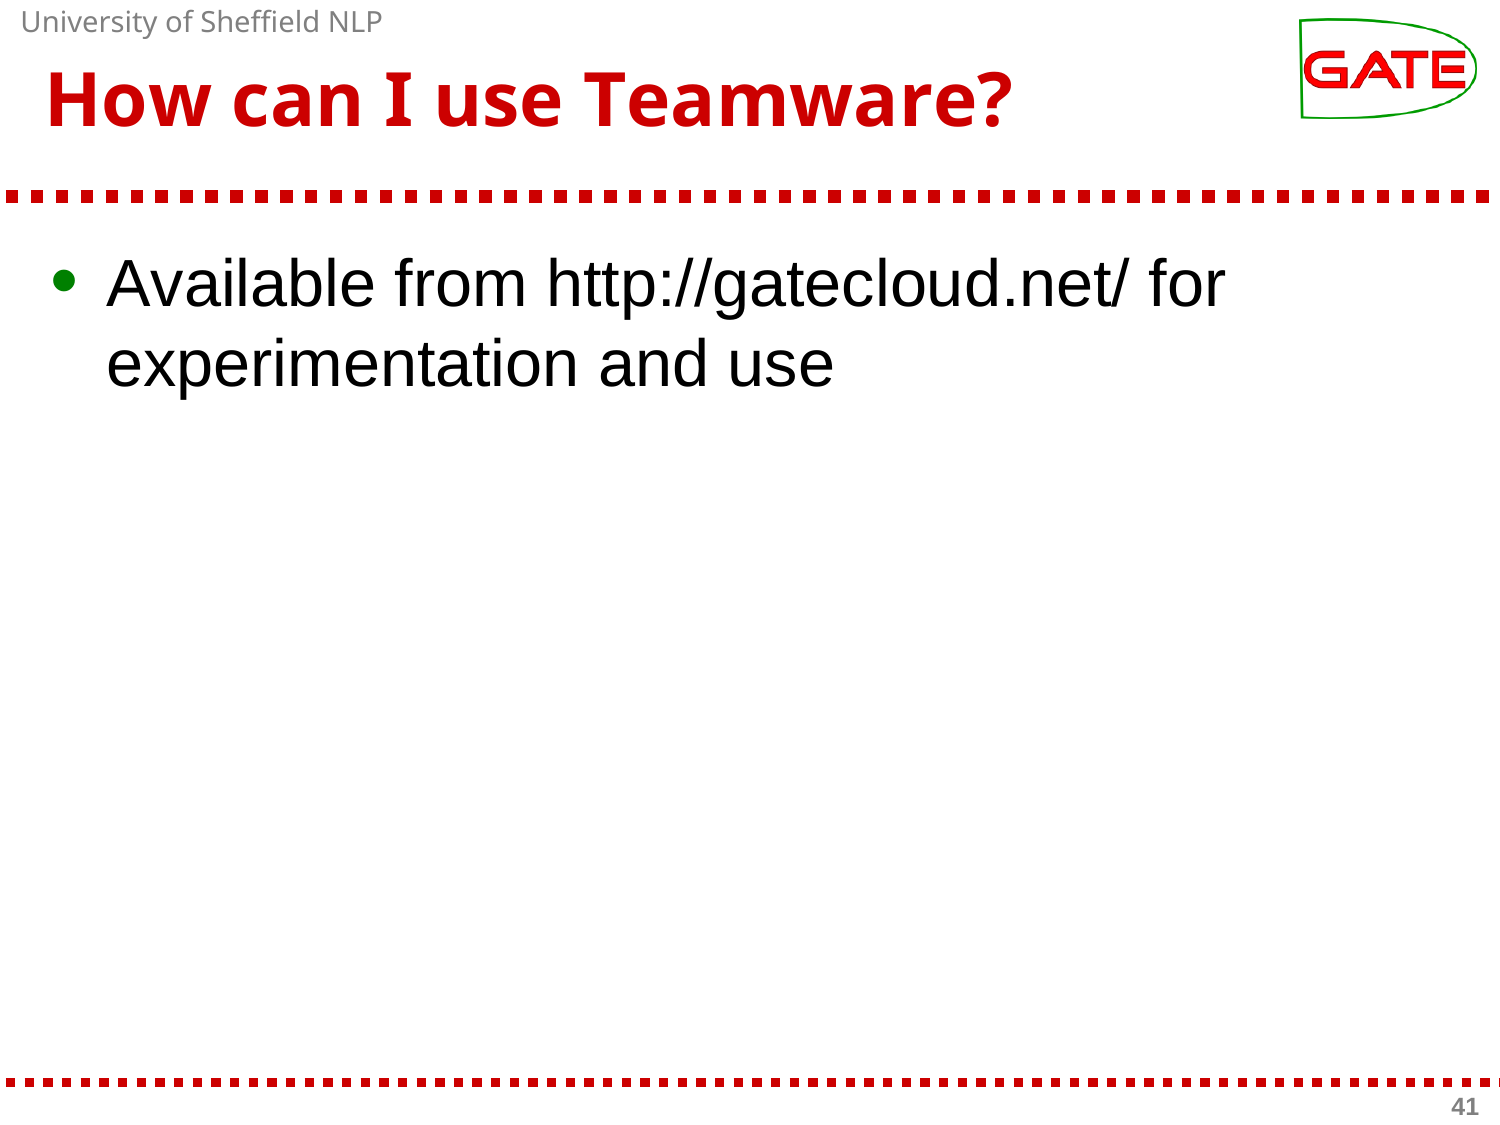

# How can I use Teamware?
Available from http://gatecloud.net/ for experimentation and use